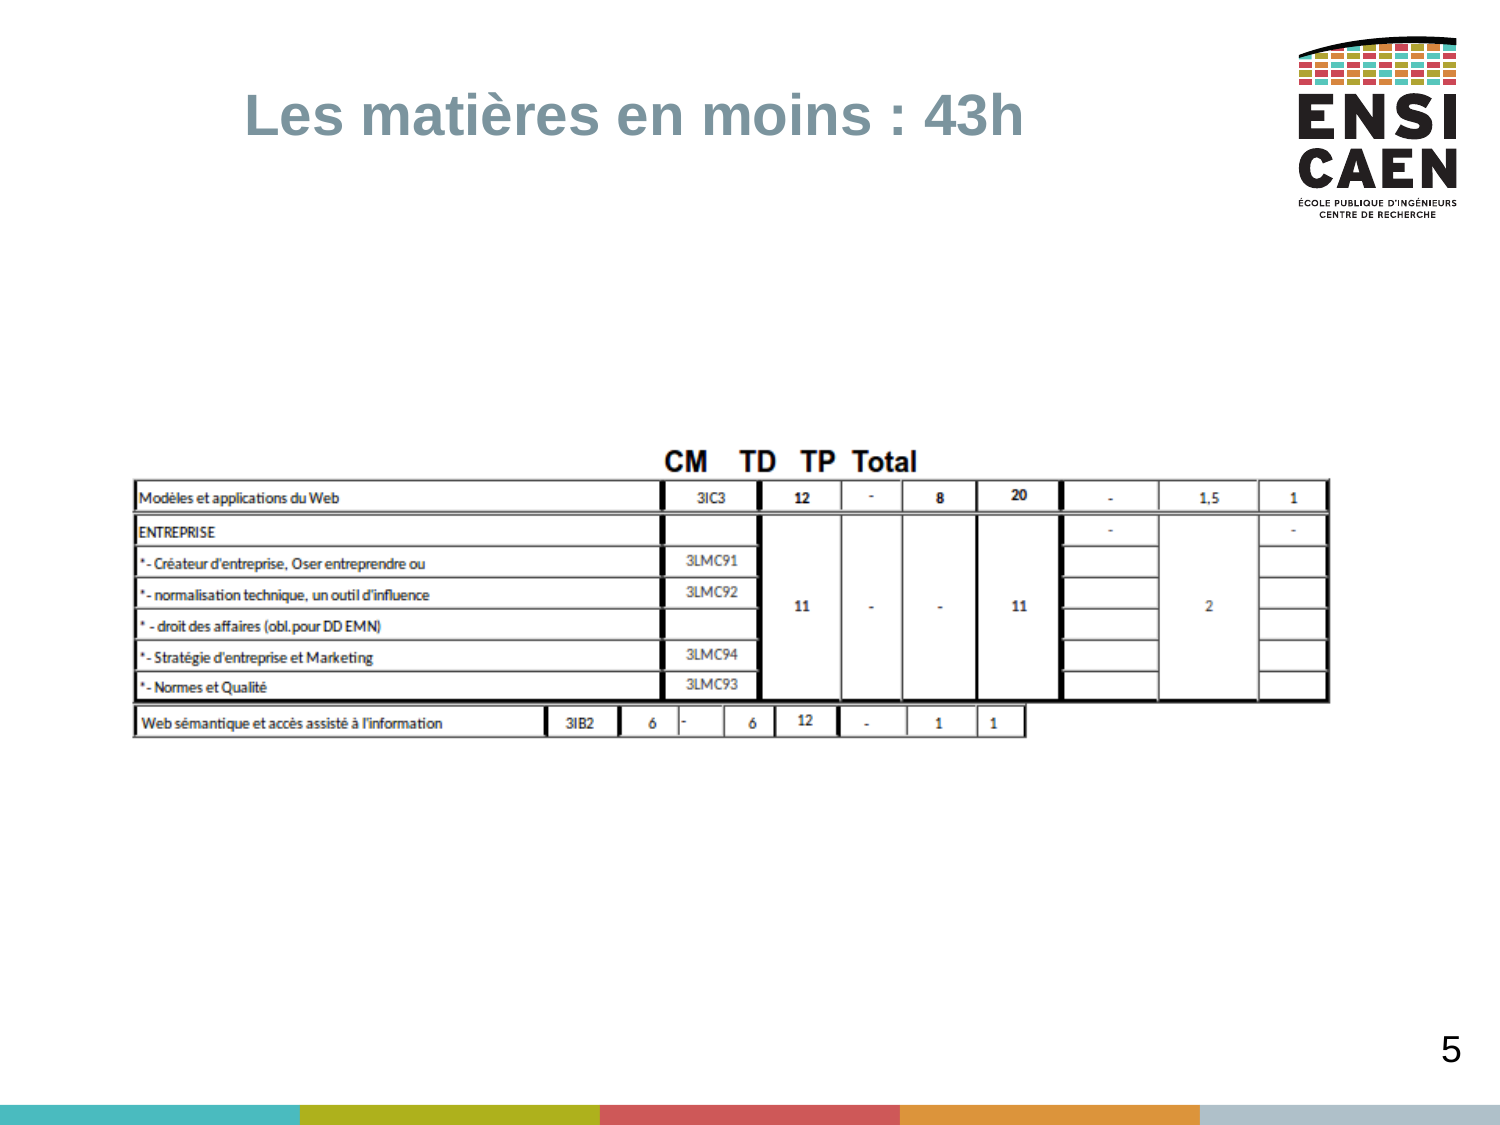

# Les matières en moins : 43h
5